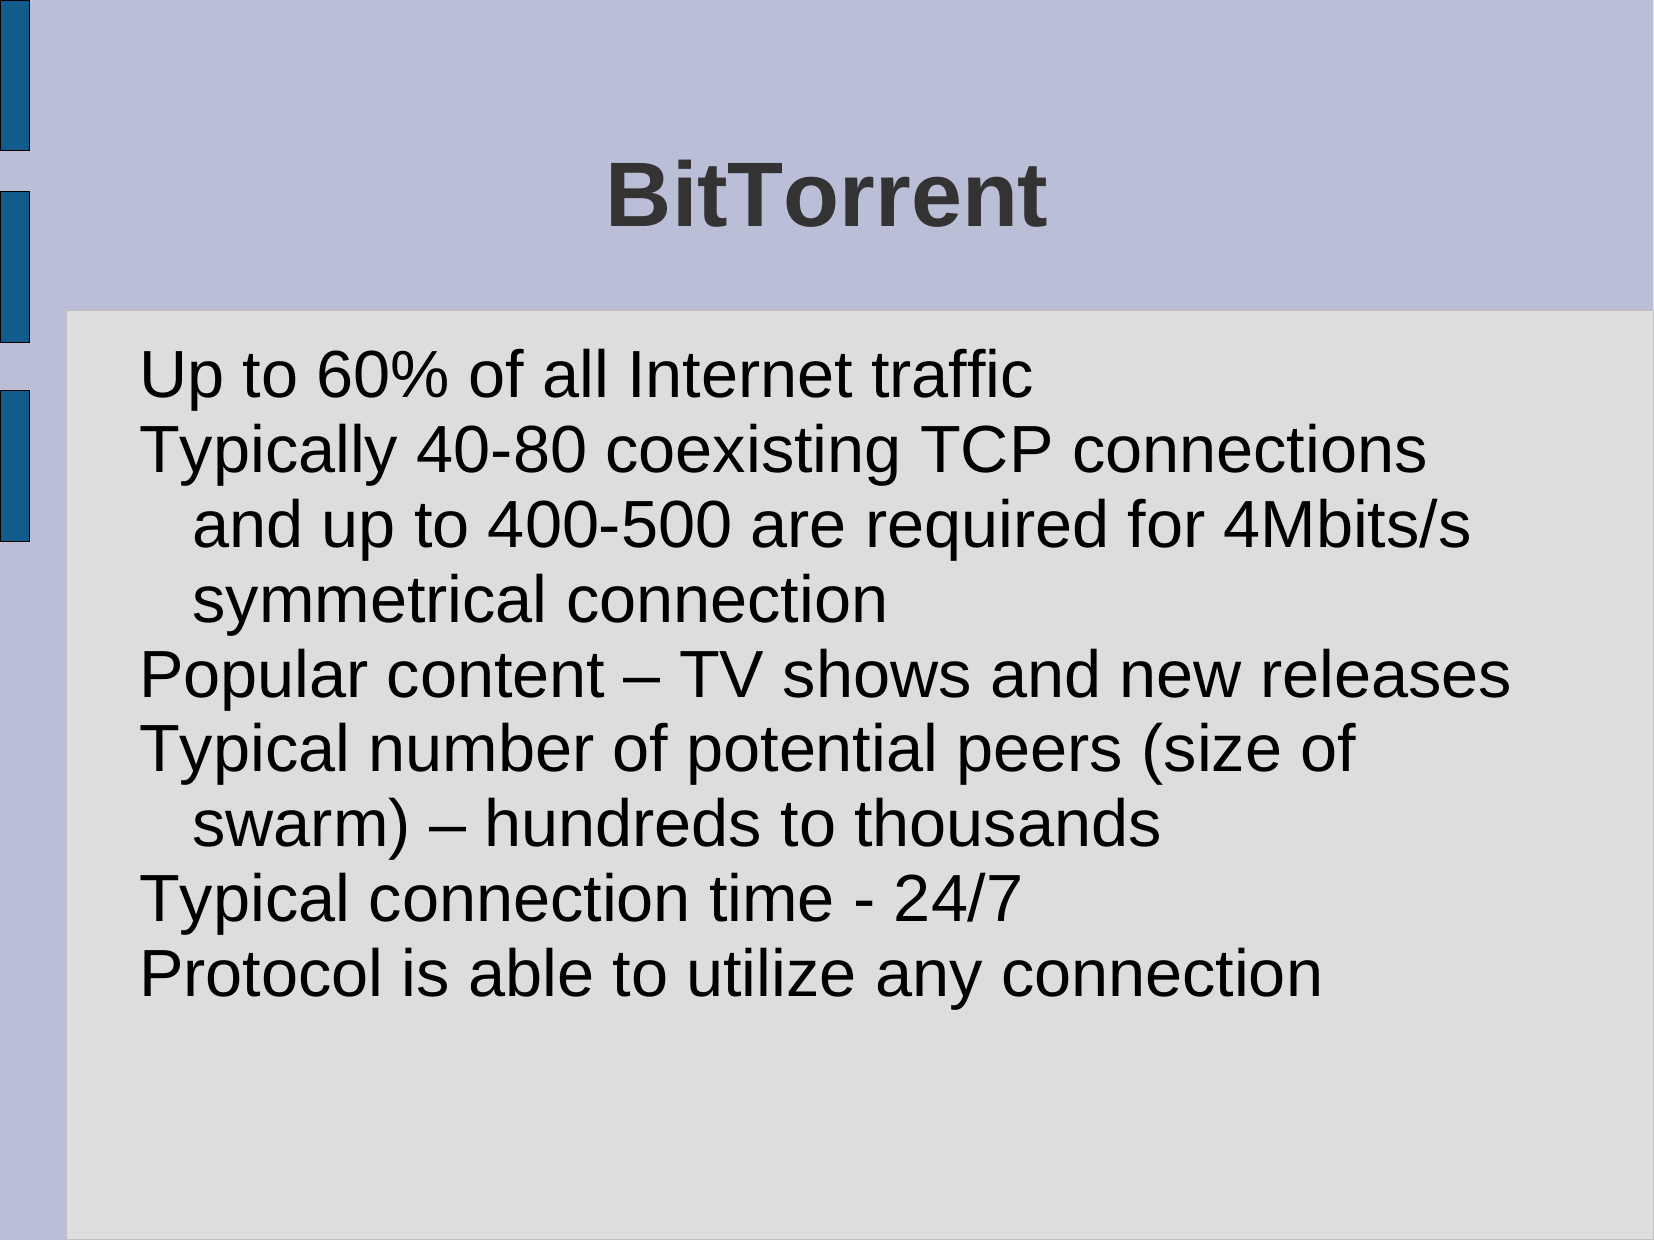

# BitTorrent
Up to 60% of all Internet traffic
Typically 40-80 coexisting TCP connections and up to 400-500 are required for 4Mbits/s symmetrical connection
Popular content – TV shows and new releases
Typical number of potential peers (size of swarm) – hundreds to thousands
Typical connection time - 24/7
Protocol is able to utilize any connection